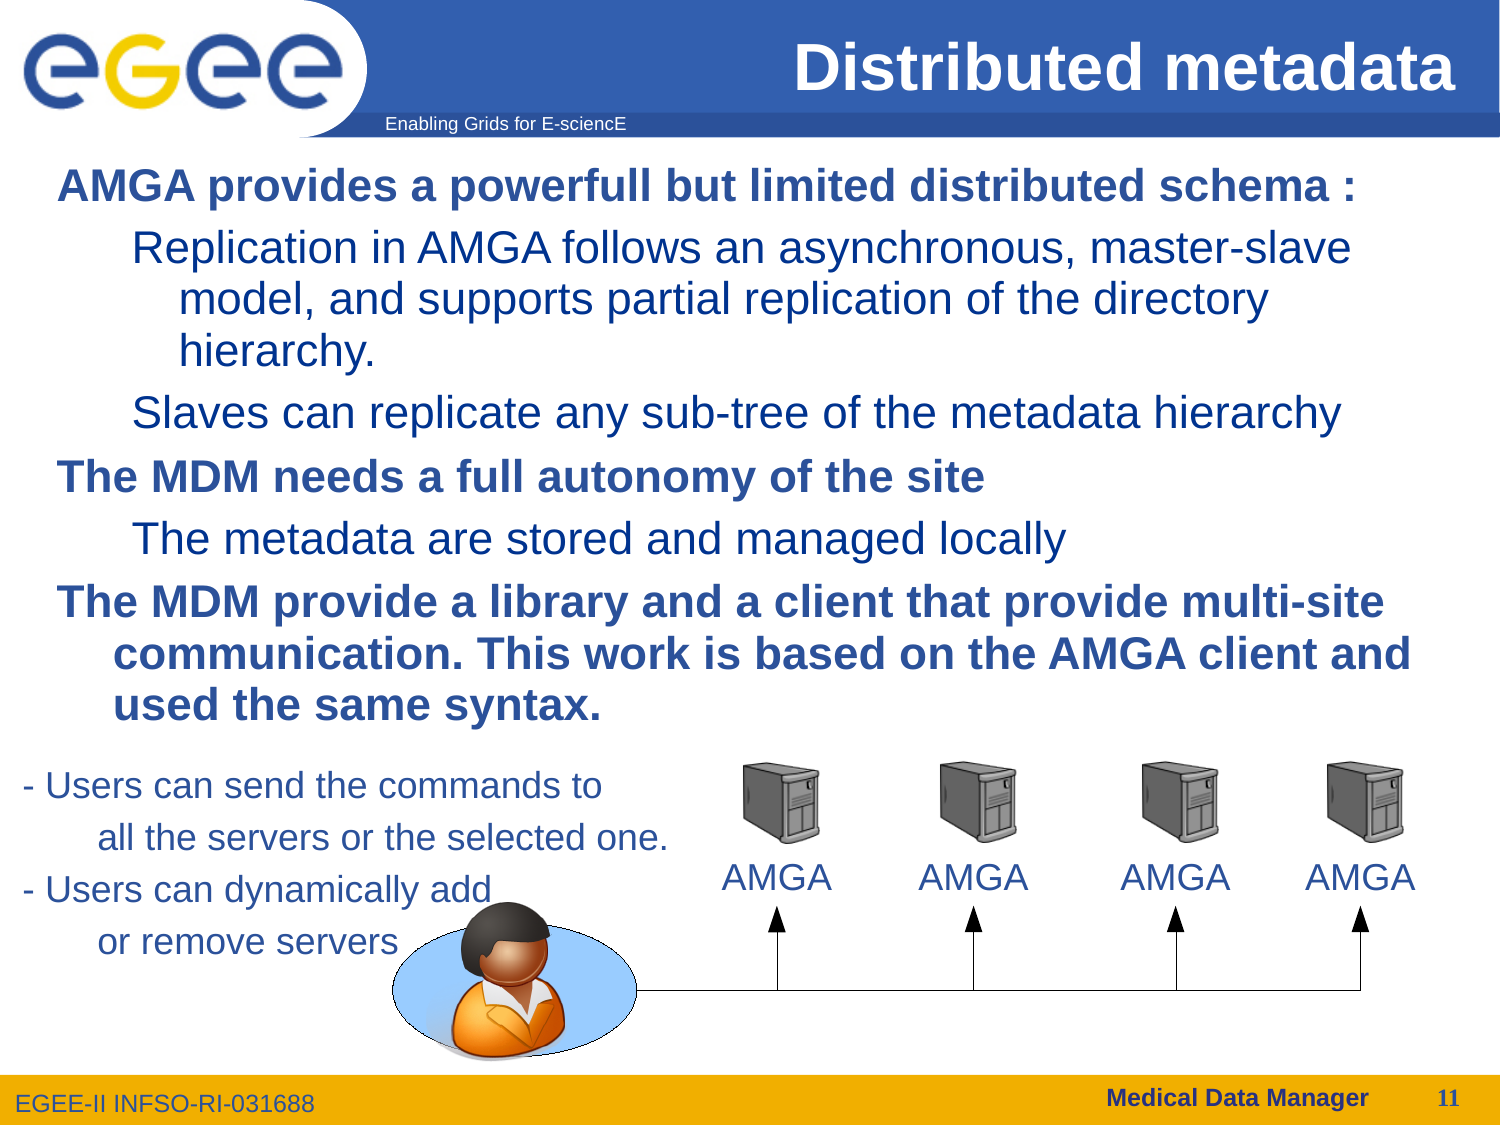

# Distributed metadata
AMGA provides a powerfull but limited distributed schema :
Replication in AMGA follows an asynchronous, master-slave model, and supports partial replication of the directory hierarchy.
Slaves can replicate any sub-tree of the metadata hierarchy
The MDM needs a full autonomy of the site
The metadata are stored and managed locally
The MDM provide a library and a client that provide multi-site communication. This work is based on the AMGA client and used the same syntax.
- Users can send the commands to
	all the servers or the selected one.
- Users can dynamically add
	or remove servers
AMGA
AMGA
AMGA
AMGA
11